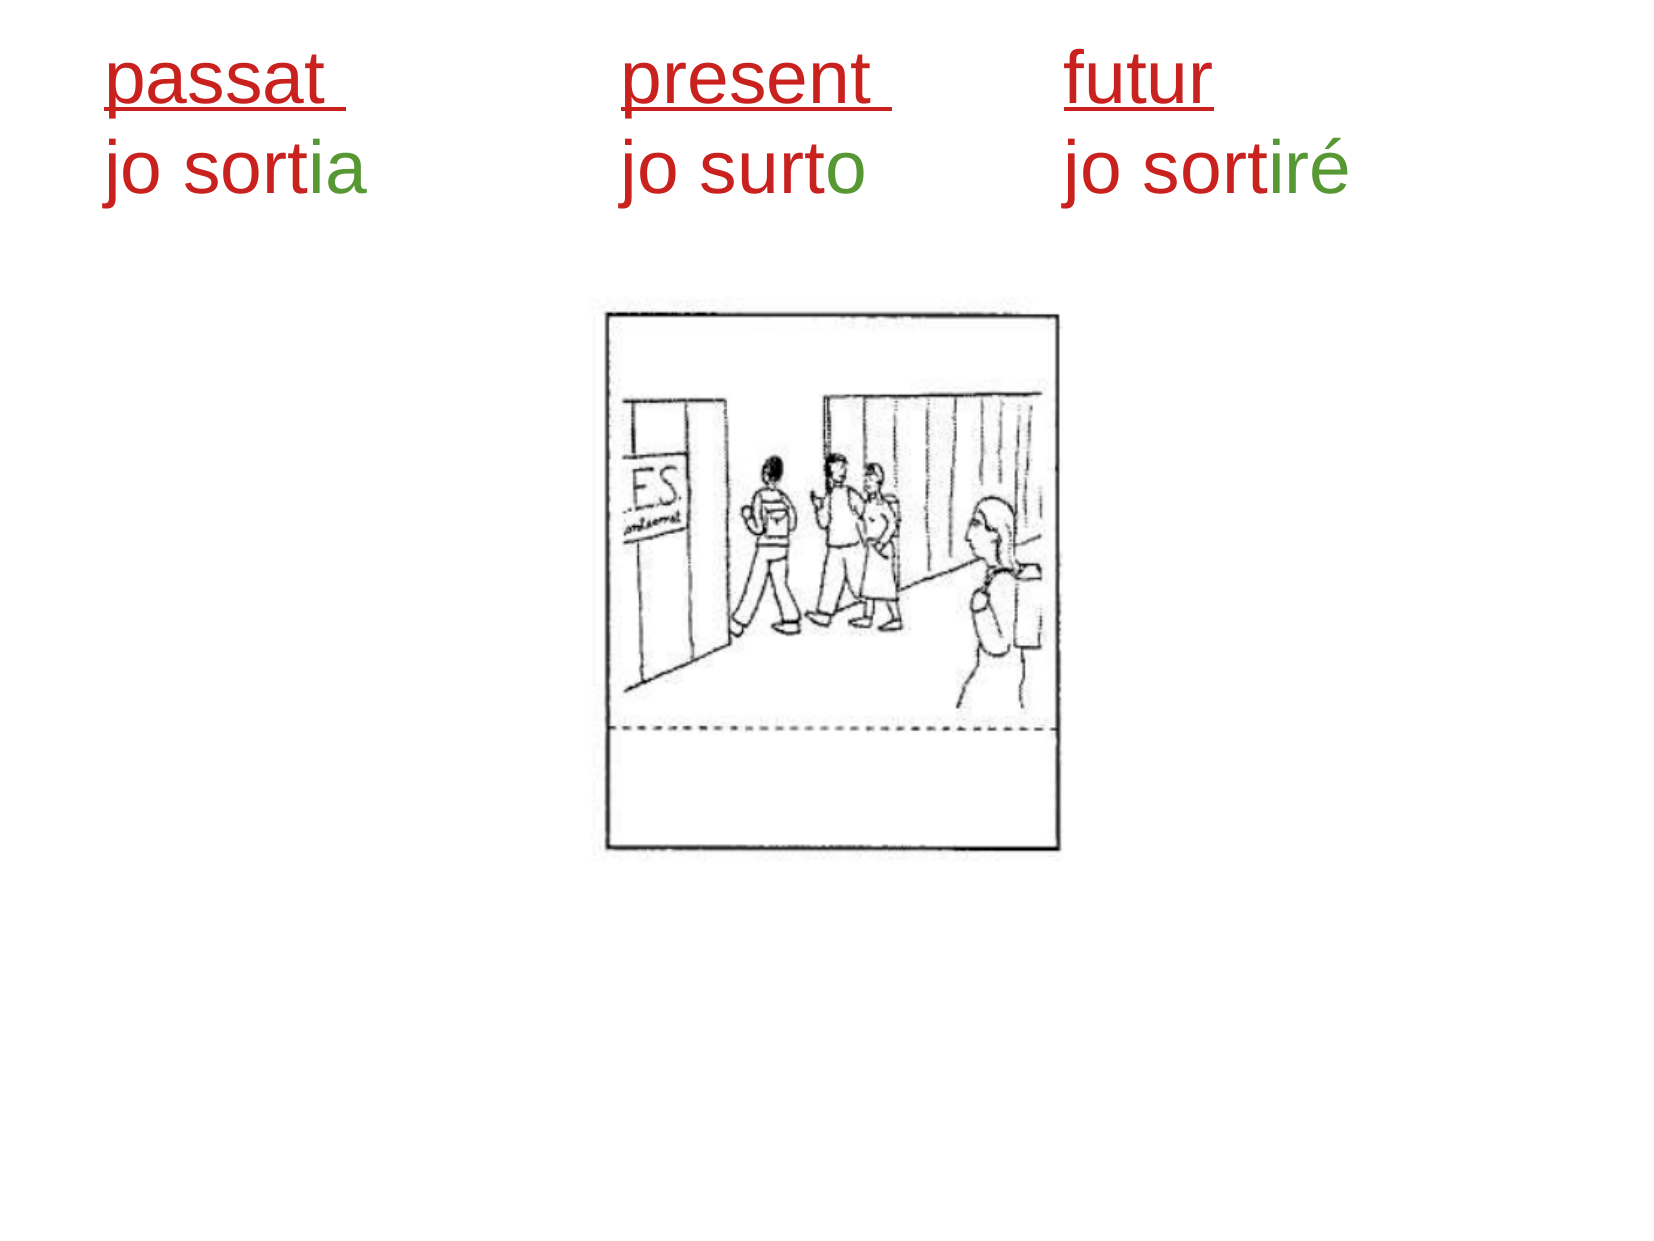

passat 				present 			futur
jo sortia		 		jo surto 			jo sortiré